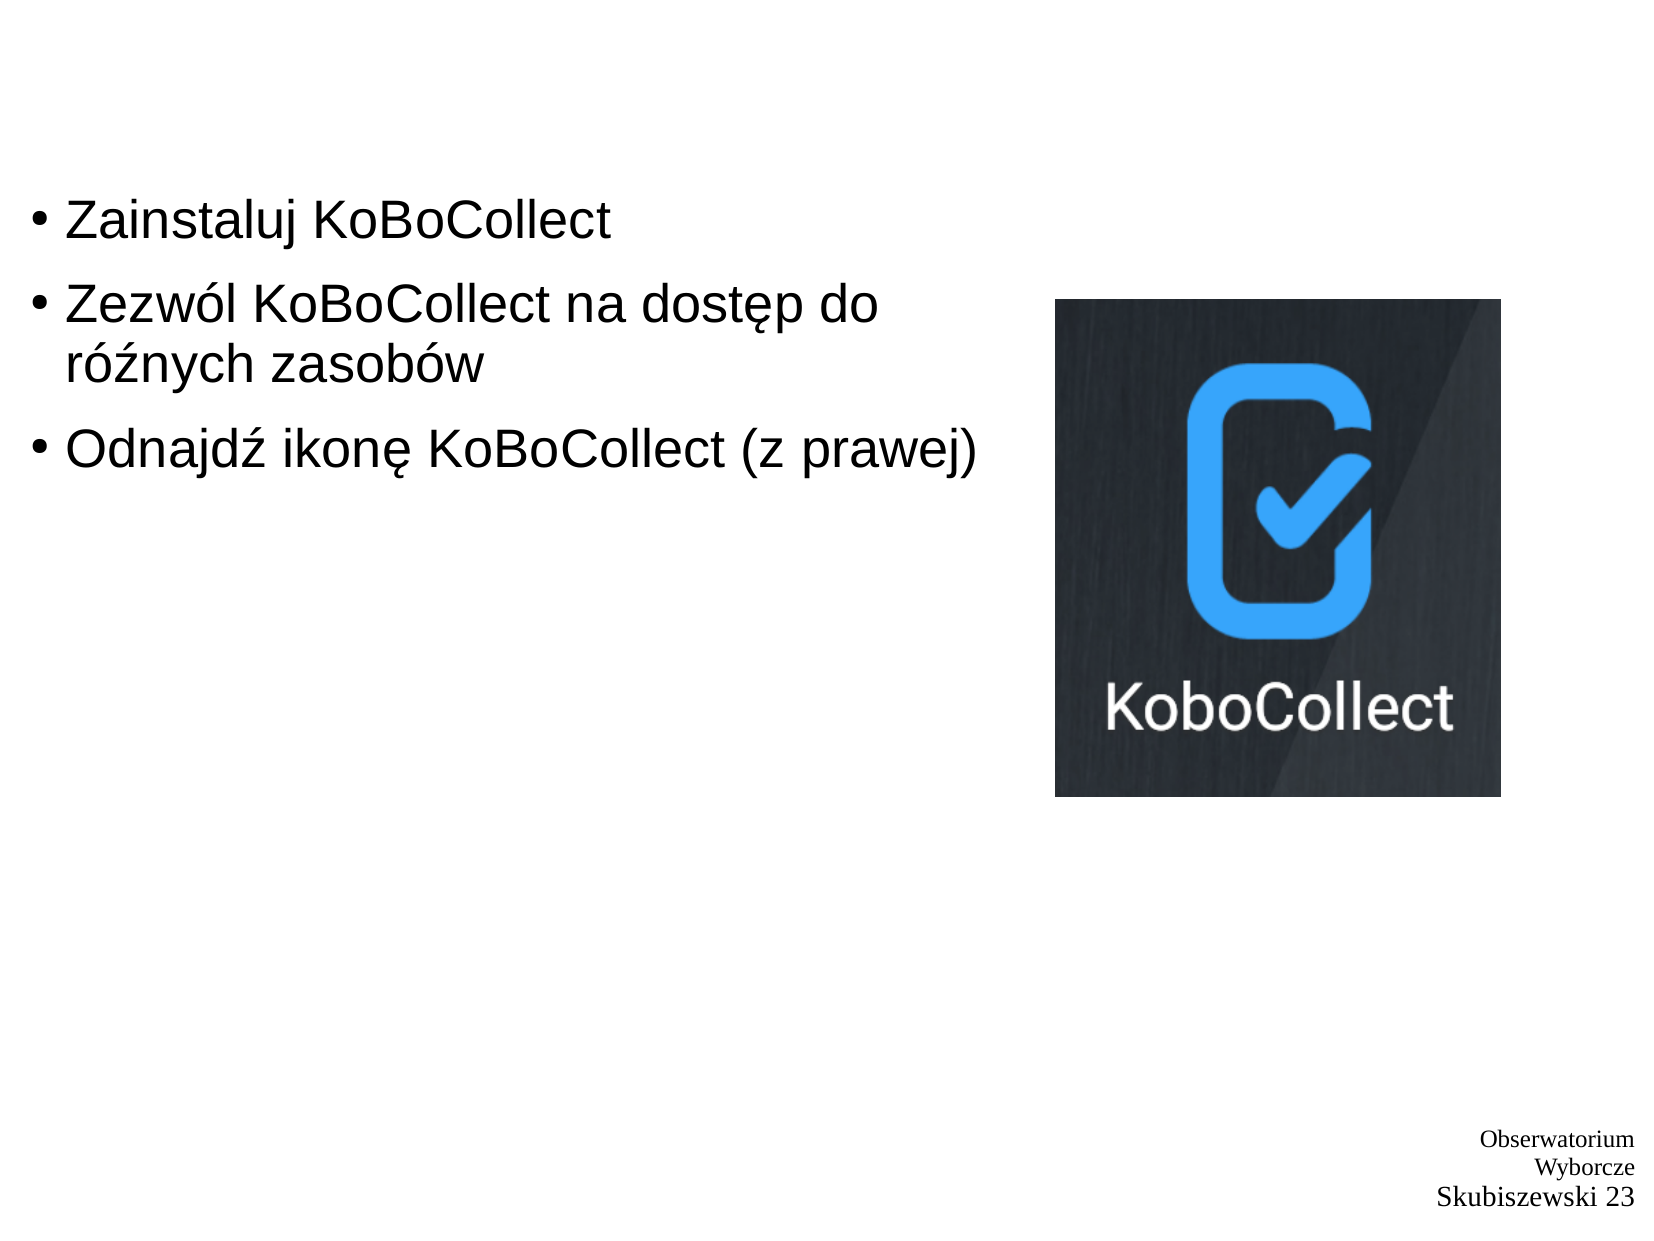

# Zainstaluj KoBoCollect
Zezwól KoBoCollect na dostęp do róźnych zasobów
Odnajdź ikonę KoBoCollect (z prawej)
23